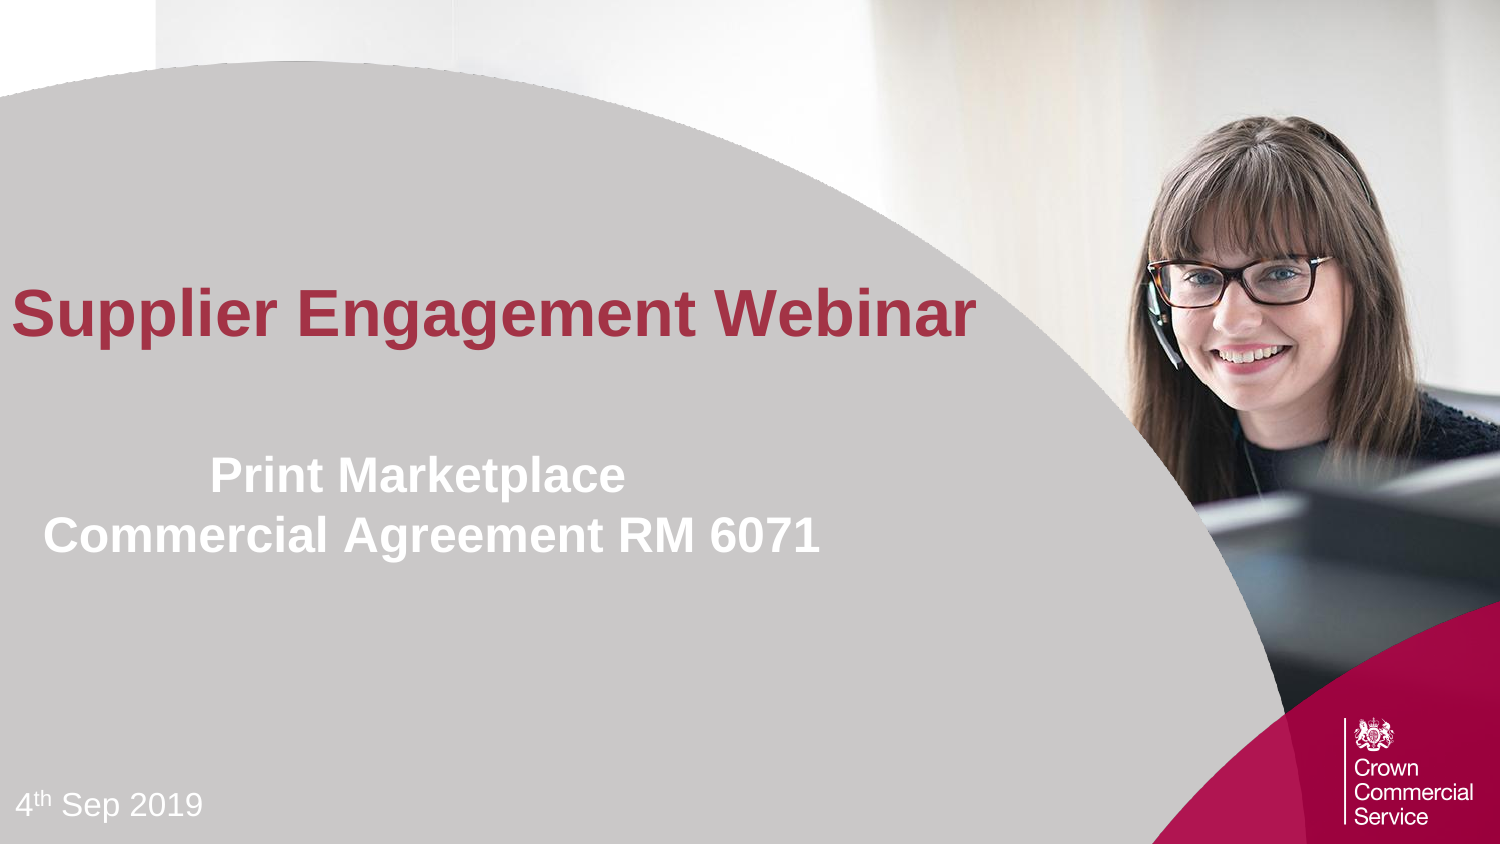

# Supplier Engagement Webinar
Print Marketplace
 Commercial Agreement RM 6071
4th Sep 2019